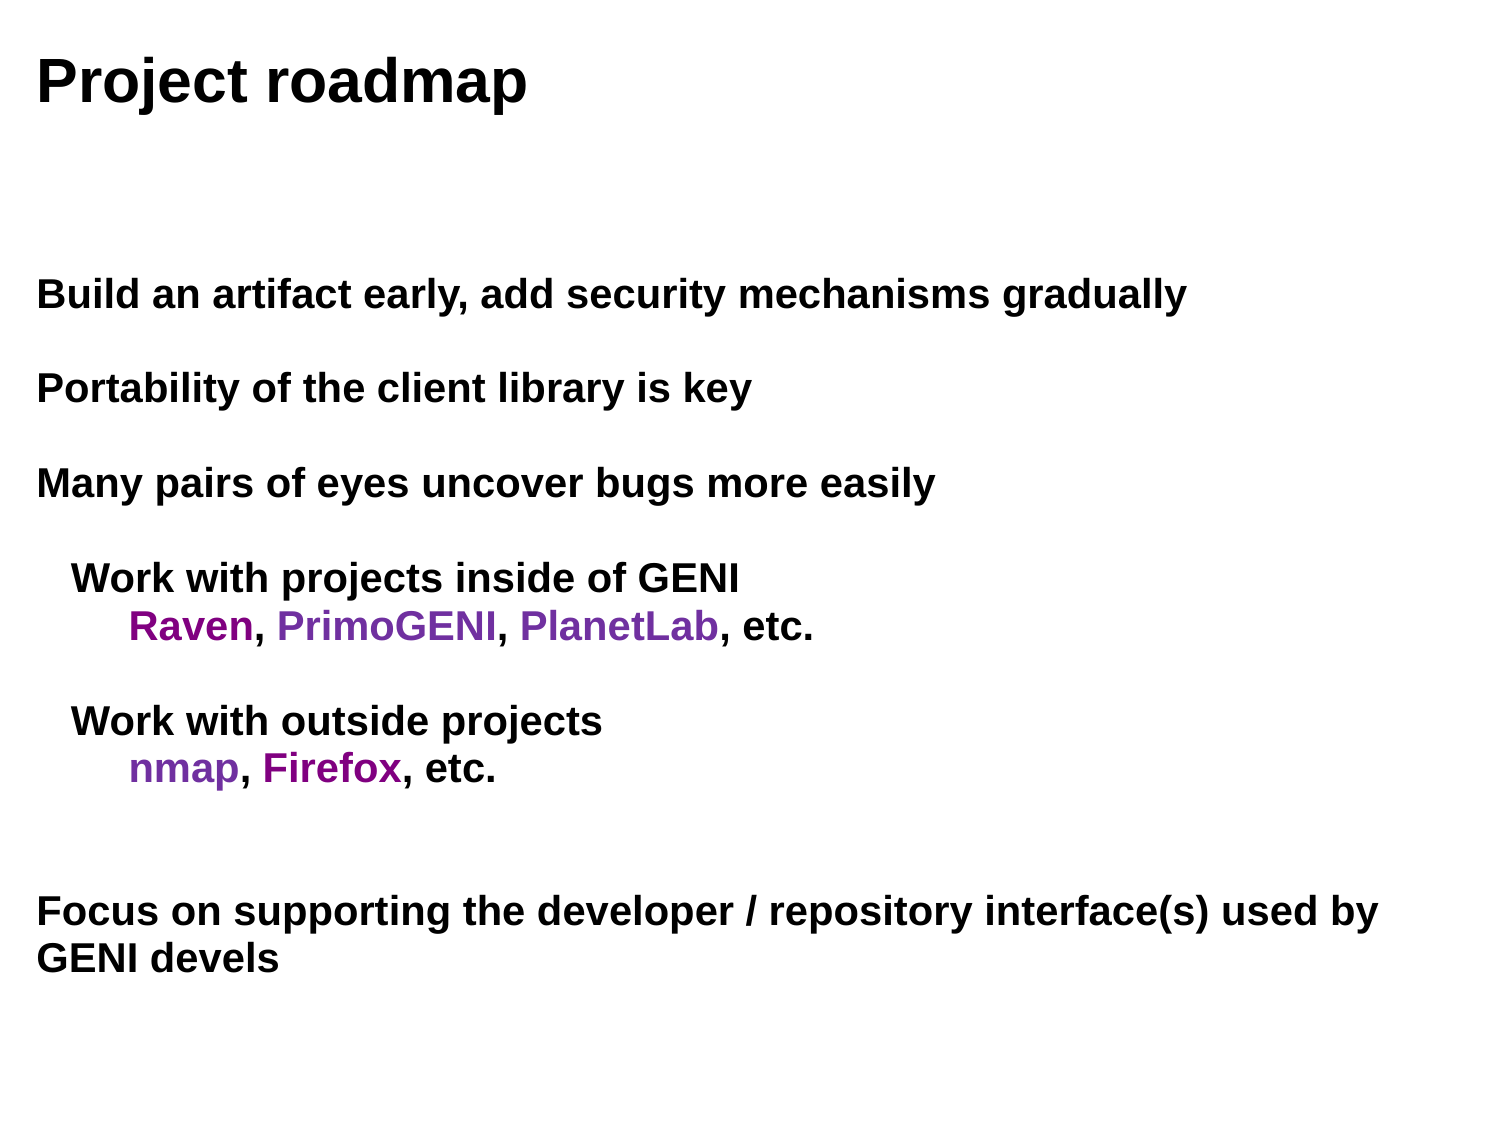

# Project roadmap
Build an artifact early, add security mechanisms gradually
Portability of the client library is key
Many pairs of eyes uncover bugs more easily
 Work with projects inside of GENI
 Raven, PrimoGENI, PlanetLab, etc.
 Work with outside projects
 nmap, Firefox, etc.
Focus on supporting the developer / repository interface(s) used by GENI devels